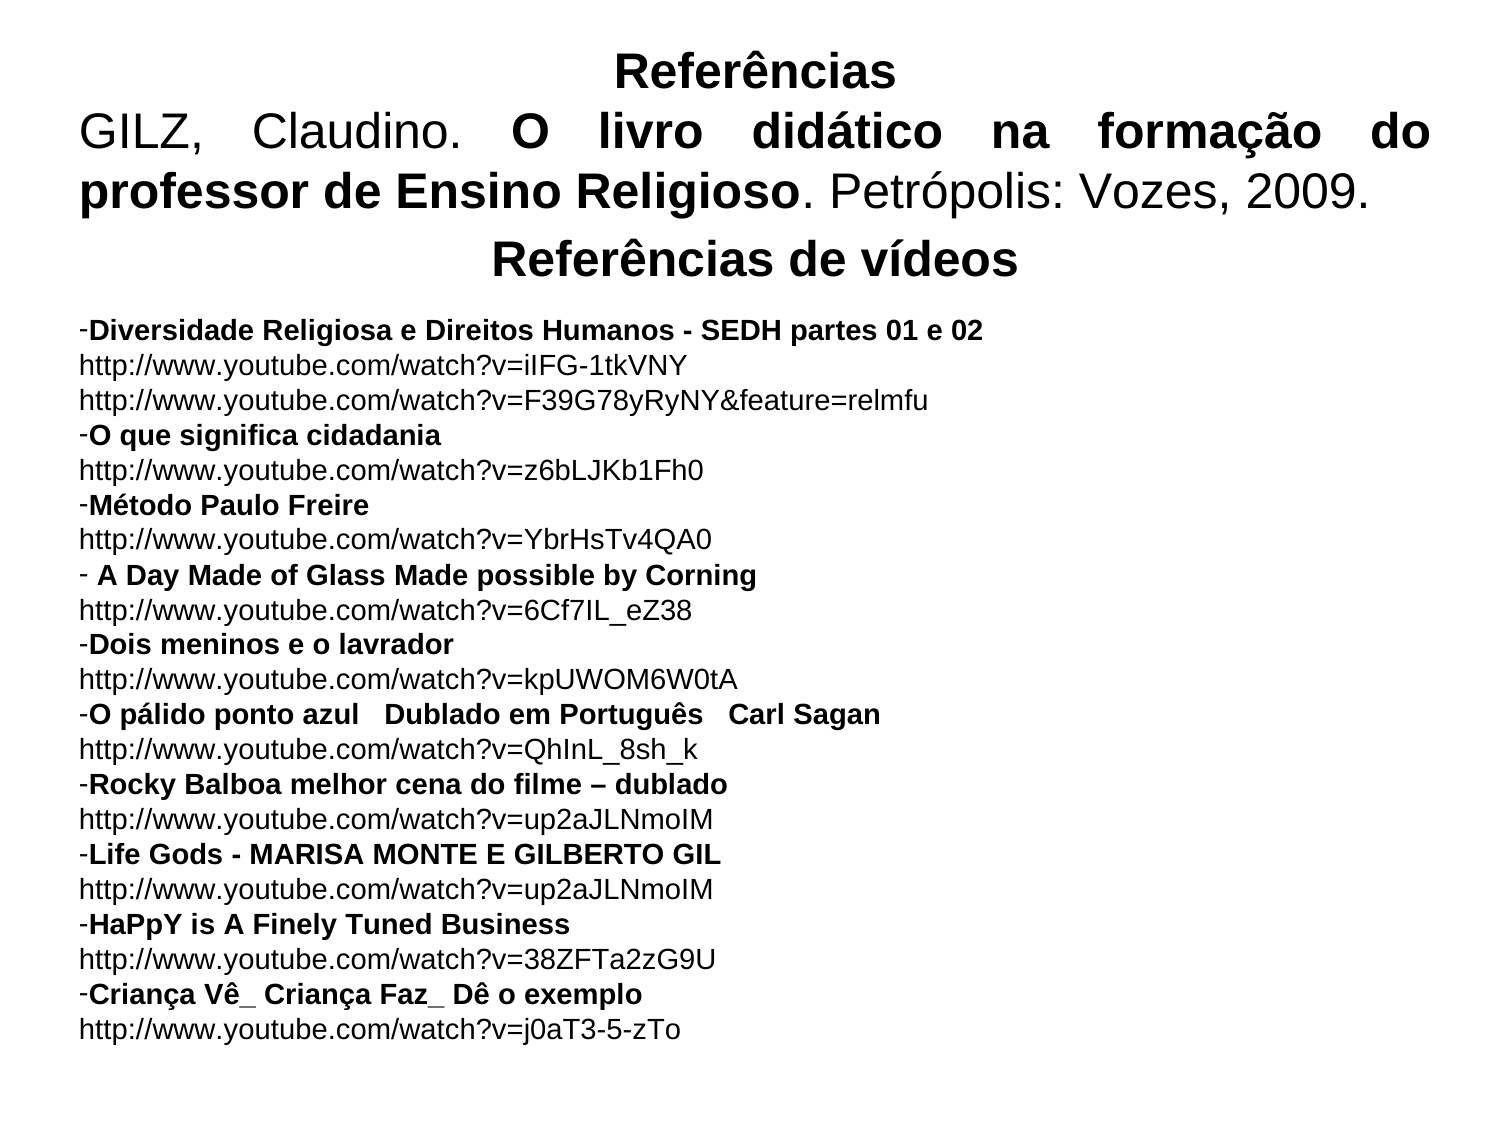

Referências
GILZ, Claudino. O livro didático na formação do professor de Ensino Religioso. Petrópolis: Vozes, 2009.
Referências de vídeos
Diversidade Religiosa e Direitos Humanos - SEDH partes 01 e 02
http://www.youtube.com/watch?v=iIFG-1tkVNY
http://www.youtube.com/watch?v=F39G78yRyNY&feature=relmfu
O que significa cidadania
http://www.youtube.com/watch?v=z6bLJKb1Fh0
Método Paulo Freire
http://www.youtube.com/watch?v=YbrHsTv4QA0
 A Day Made of Glass Made possible by Corning
http://www.youtube.com/watch?v=6Cf7IL_eZ38
Dois meninos e o lavrador
http://www.youtube.com/watch?v=kpUWOM6W0tA
O pálido ponto azul Dublado em Português Carl Sagan
http://www.youtube.com/watch?v=QhInL_8sh_k
Rocky Balboa melhor cena do filme – dublado
http://www.youtube.com/watch?v=up2aJLNmoIM
Life Gods - MARISA MONTE E GILBERTO GIL
http://www.youtube.com/watch?v=up2aJLNmoIM
HaPpY is A Finely Tuned Business
http://www.youtube.com/watch?v=38ZFTa2zG9U
Criança Vê_ Criança Faz_ Dê o exemplo
http://www.youtube.com/watch?v=j0aT3-5-zTo